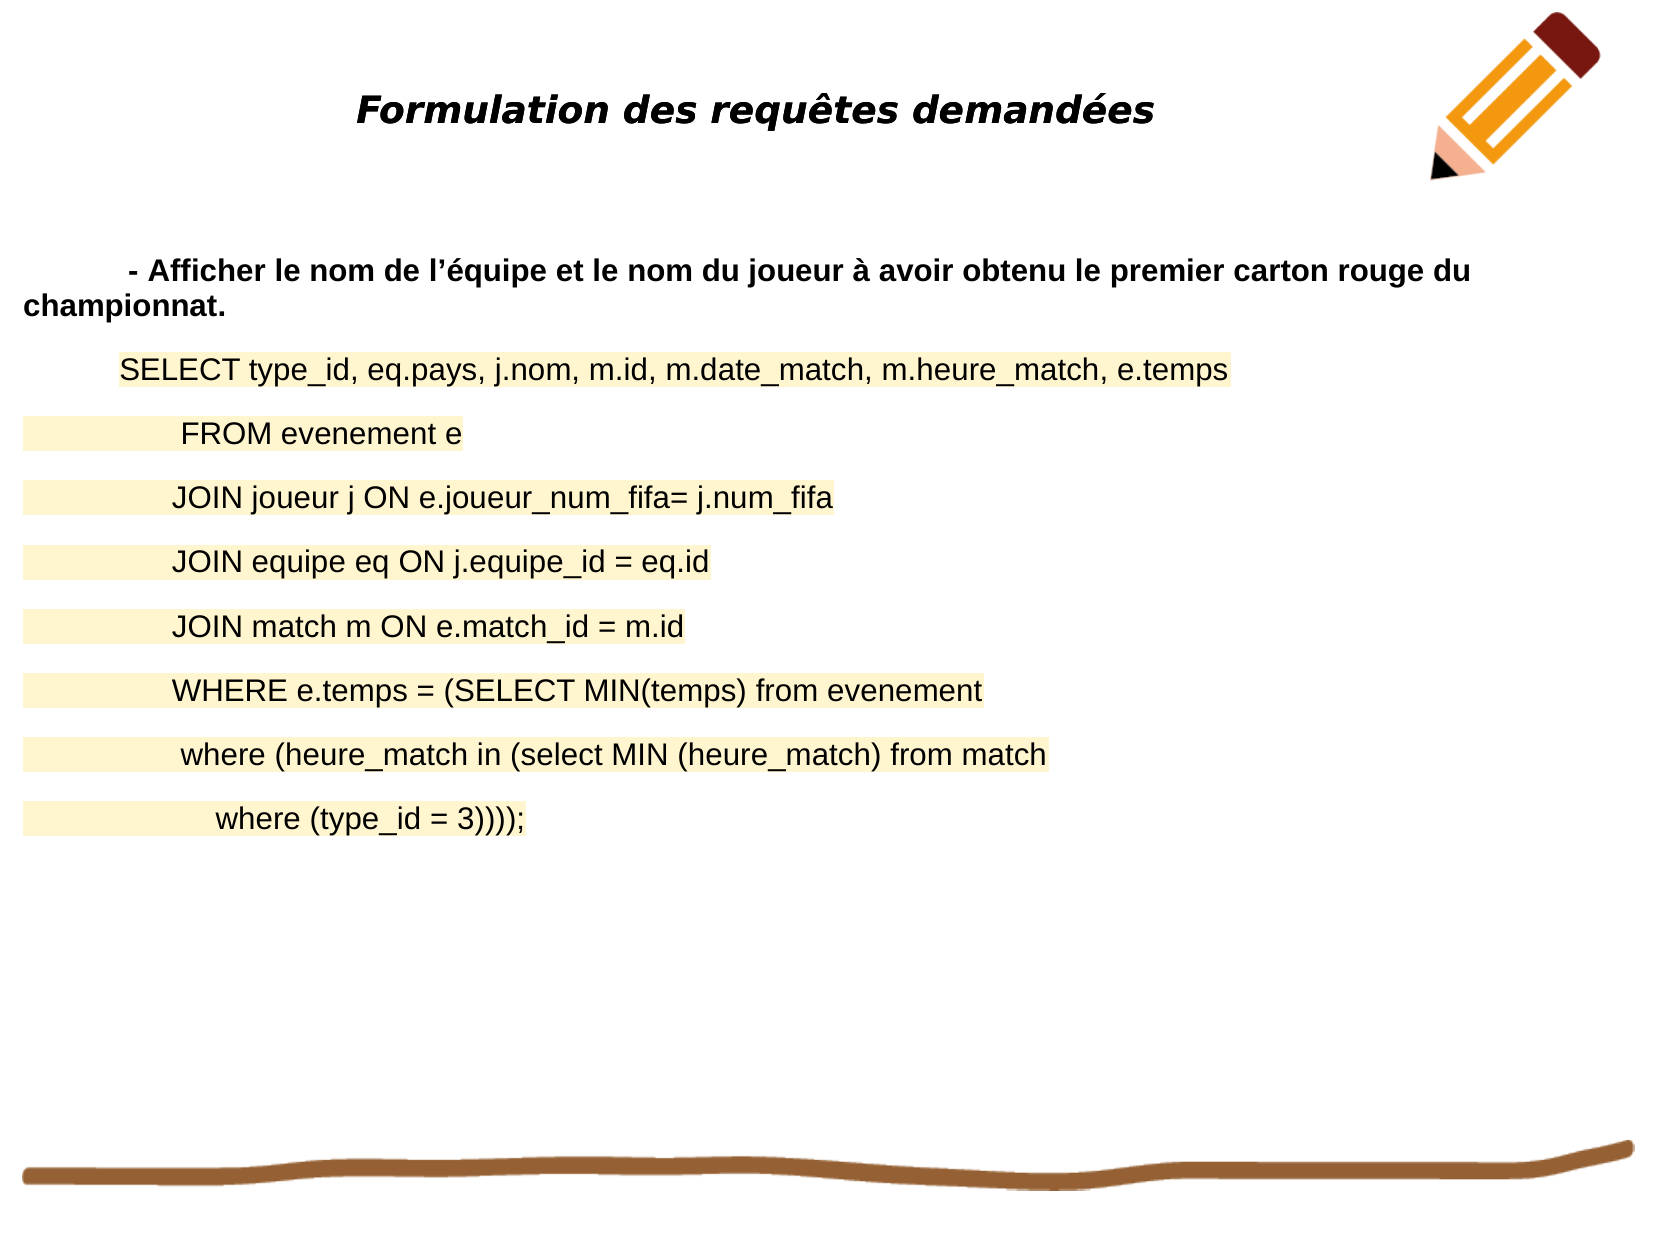

# Formulation des requêtes demandées
Formulation des requêtes demandées
 - Afficher le nom de l’équipe et le nom du joueur à avoir obtenu le premier carton rouge du championnat.
 SELECT type_id, eq.pays, j.nom, m.id, m.date_match, m.heure_match, e.temps
 FROM evenement e
 JOIN joueur j ON e.joueur_num_fifa= j.num_fifa
 JOIN equipe eq ON j.equipe_id = eq.id
 JOIN match m ON e.match_id = m.id
 WHERE e.temps = (SELECT MIN(temps) from evenement
 where (heure_match in (select MIN (heure_match) from match
 where (type_id = 3))));